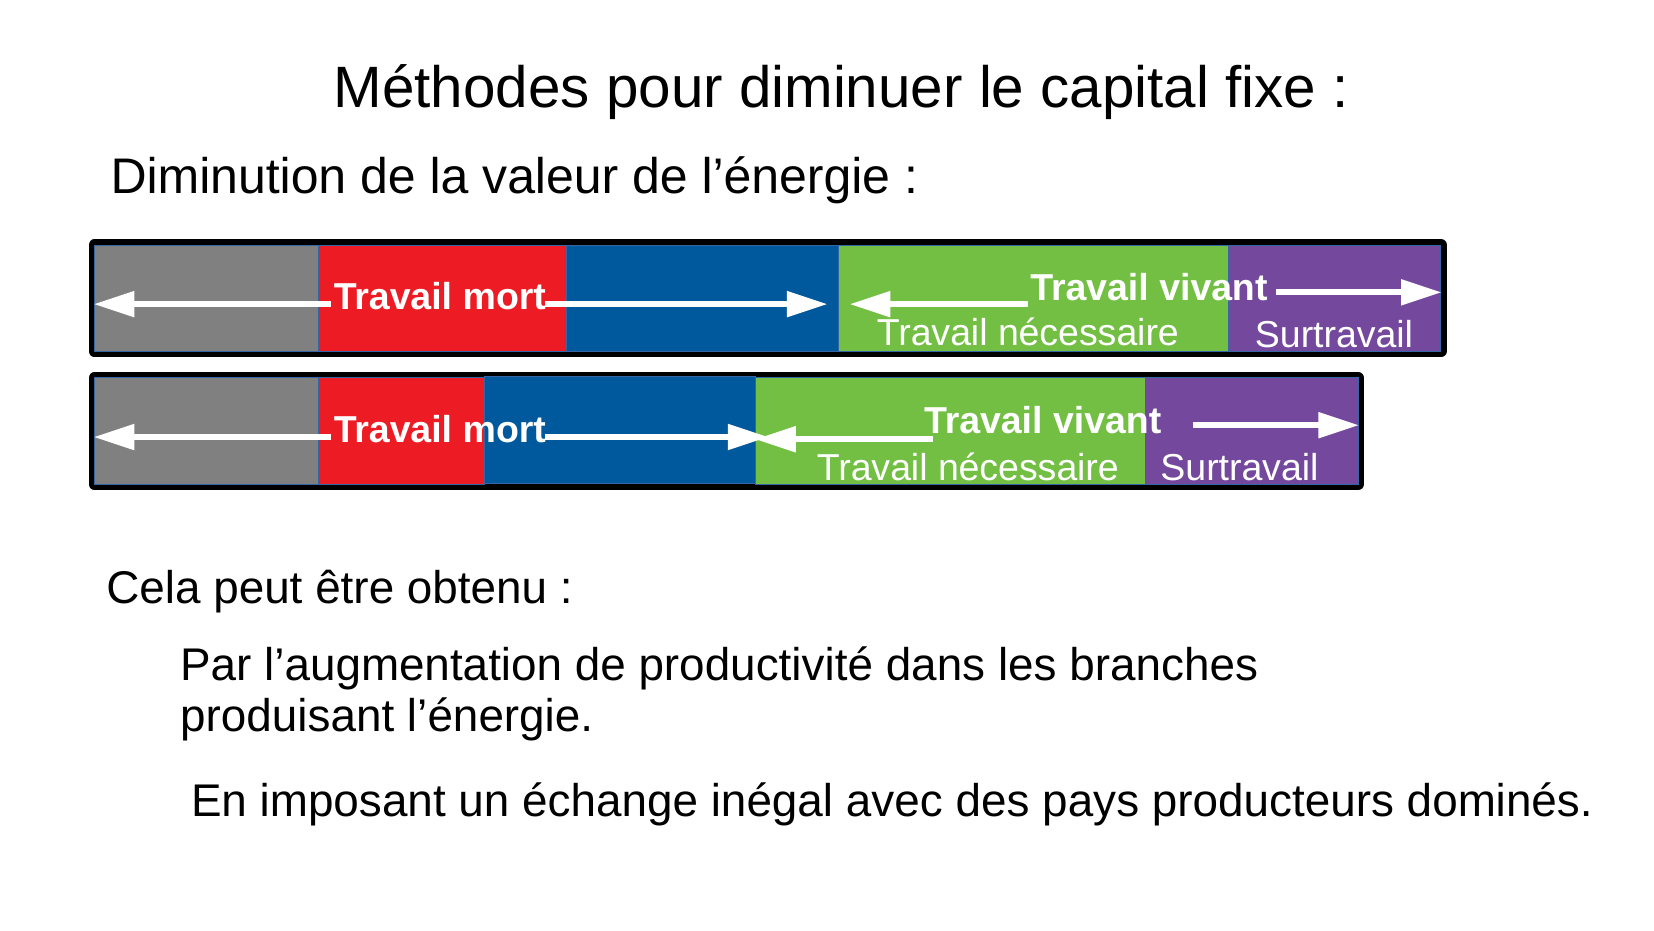

Méthodes pour diminuer le capital fixe :
Diminution de la valeur de l’énergie :
Travail vivant
Travail mort
Travail nécessaire
Surtravail
Travail vivant
Travail mort
Travail nécessaire
Surtravail
Cela peut être obtenu :
Par l’augmentation de productivité dans les branches produisant l’énergie.
En imposant un échange inégal avec des pays producteurs dominés.